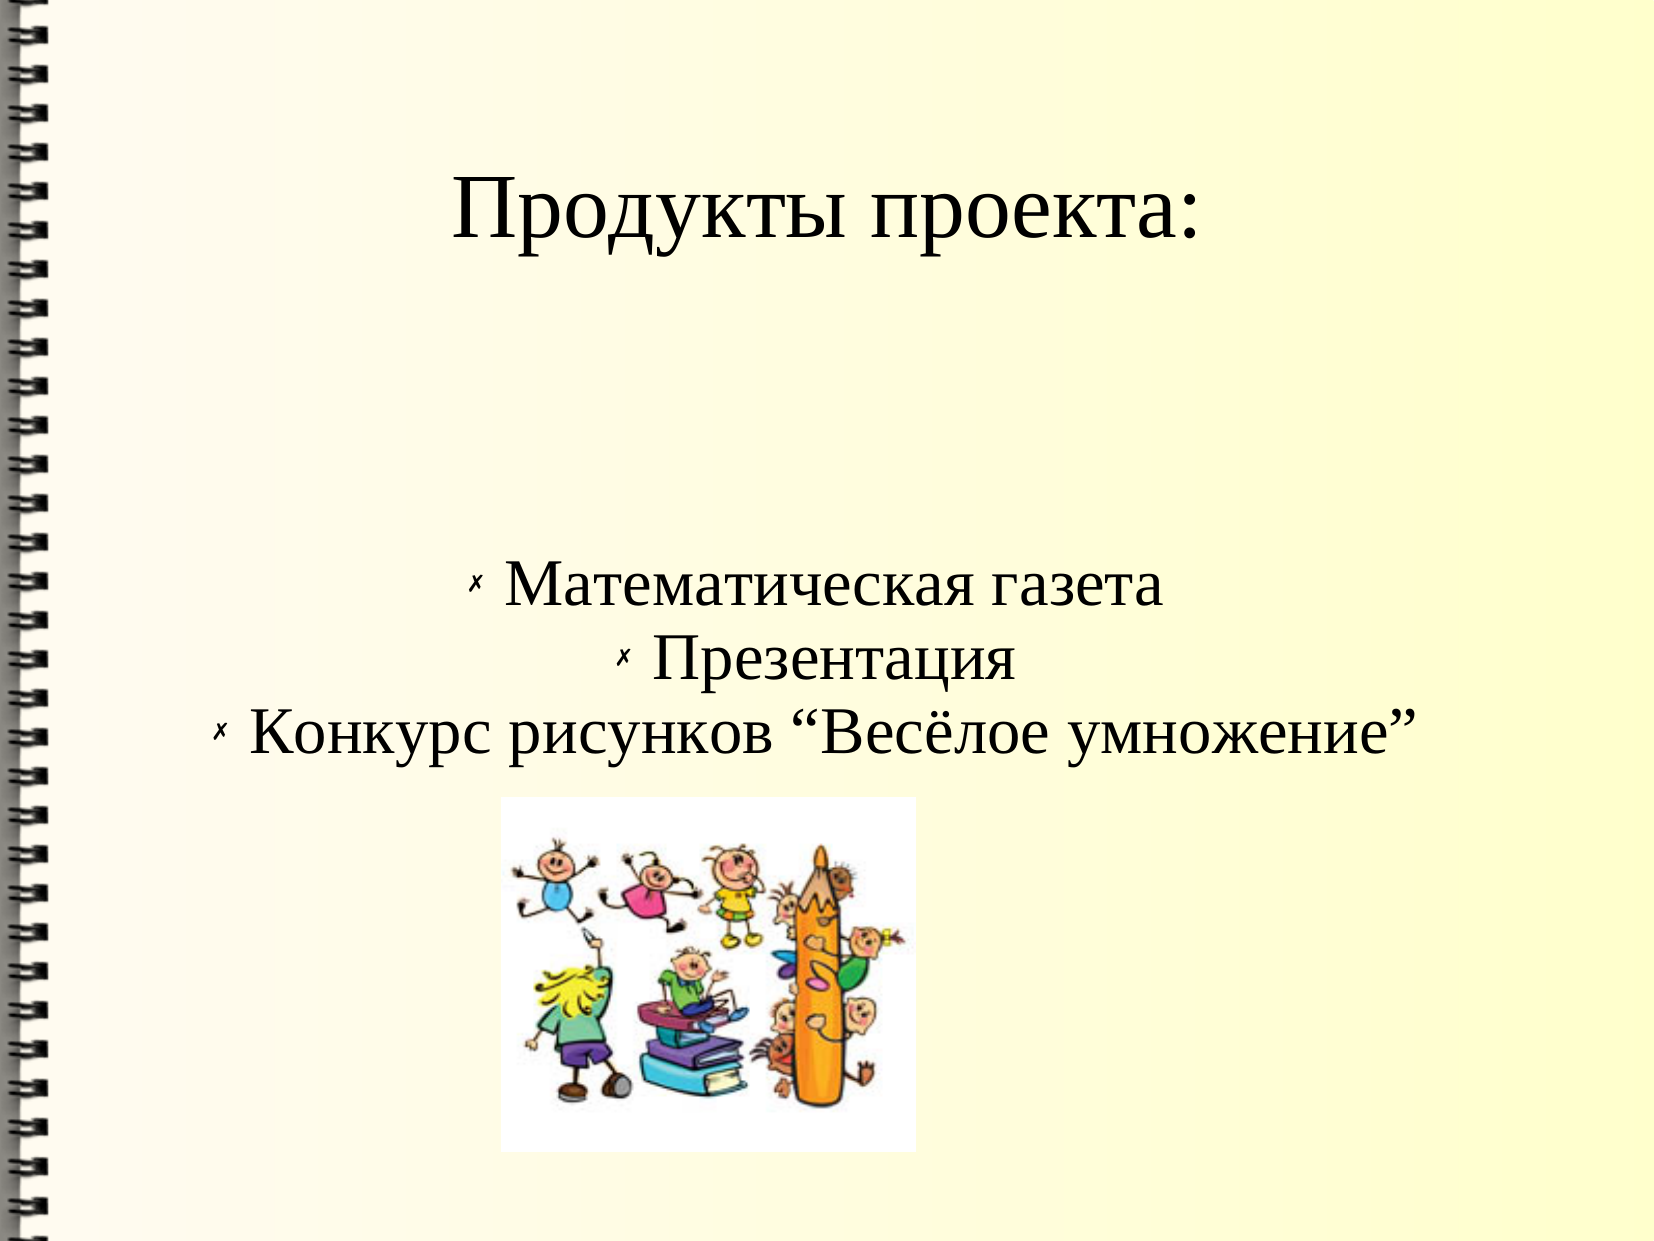

# Продукты проекта:
Математическая газета
Презентация
Конкурс рисунков “Весёлое умножение”